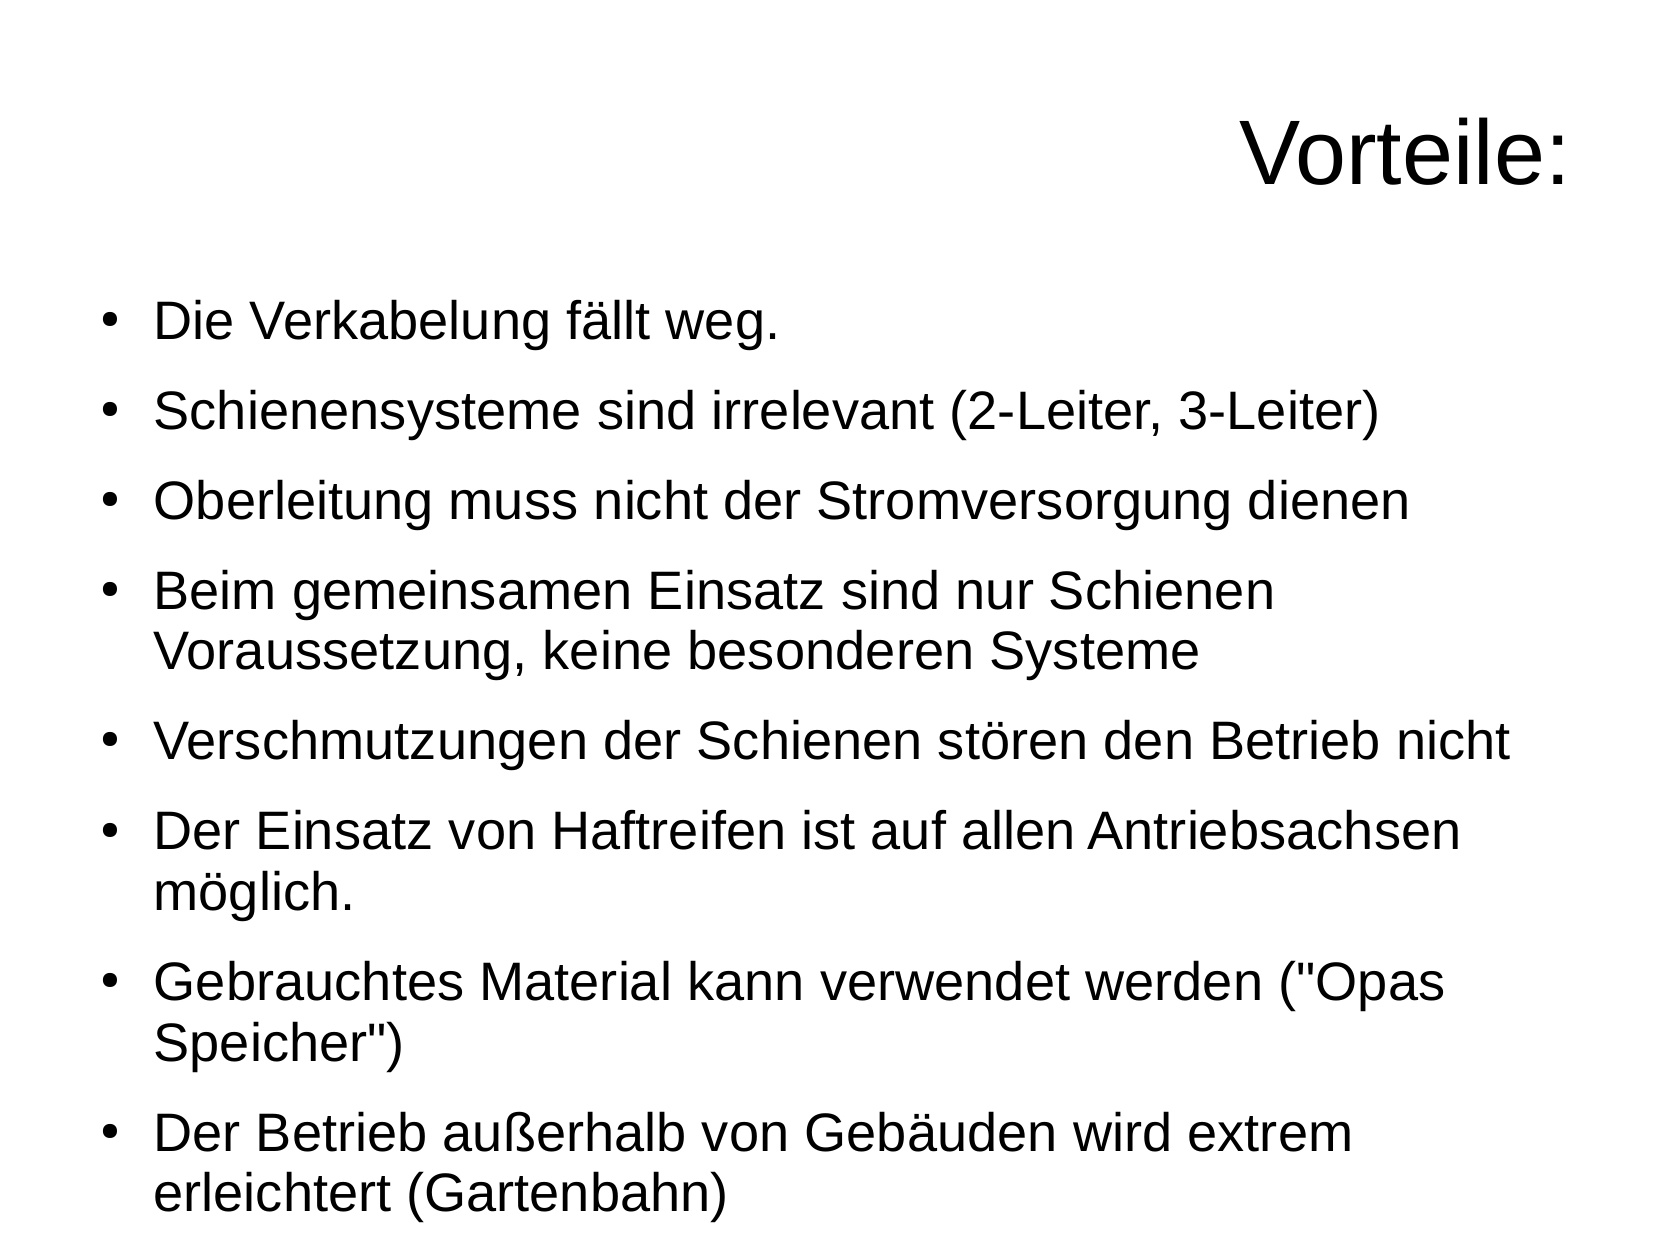

# Vorteile:
Die Verkabelung fällt weg.
Schienensysteme sind irrelevant (2-Leiter, 3-Leiter)
Oberleitung muss nicht der Stromversorgung dienen
Beim gemeinsamen Einsatz sind nur Schienen Voraussetzung, keine besonderen Systeme
Verschmutzungen der Schienen stören den Betrieb nicht
Der Einsatz von Haftreifen ist auf allen Antriebsachsen möglich.
Gebrauchtes Material kann verwendet werden ("Opas Speicher")
Der Betrieb außerhalb von Gebäuden wird extrem erleichtert (Gartenbahn)